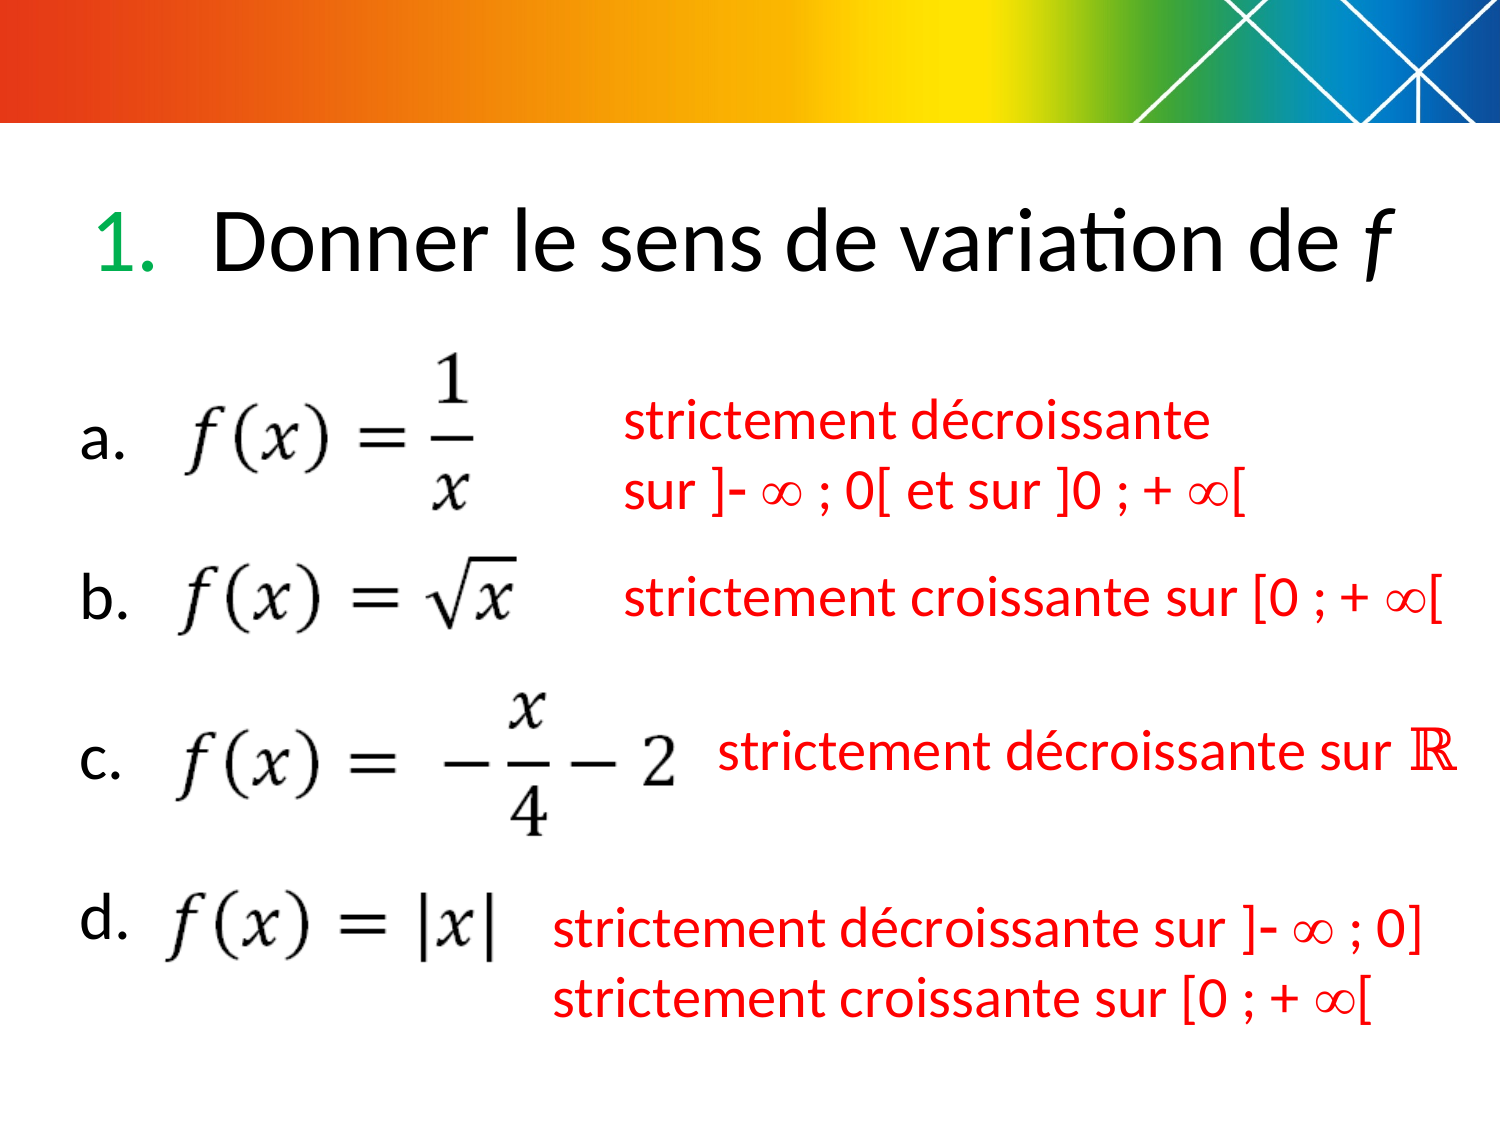

# Donner le sens de variation de f
strictement décroissante
sur ]  ; 0[ et sur ]0 ; + [
a.
b.
c.
d.
strictement croissante sur [0 ; + [
strictement décroissante sur ℝ
strictement décroissante sur ]  ; 0] strictement croissante sur [0 ; + [